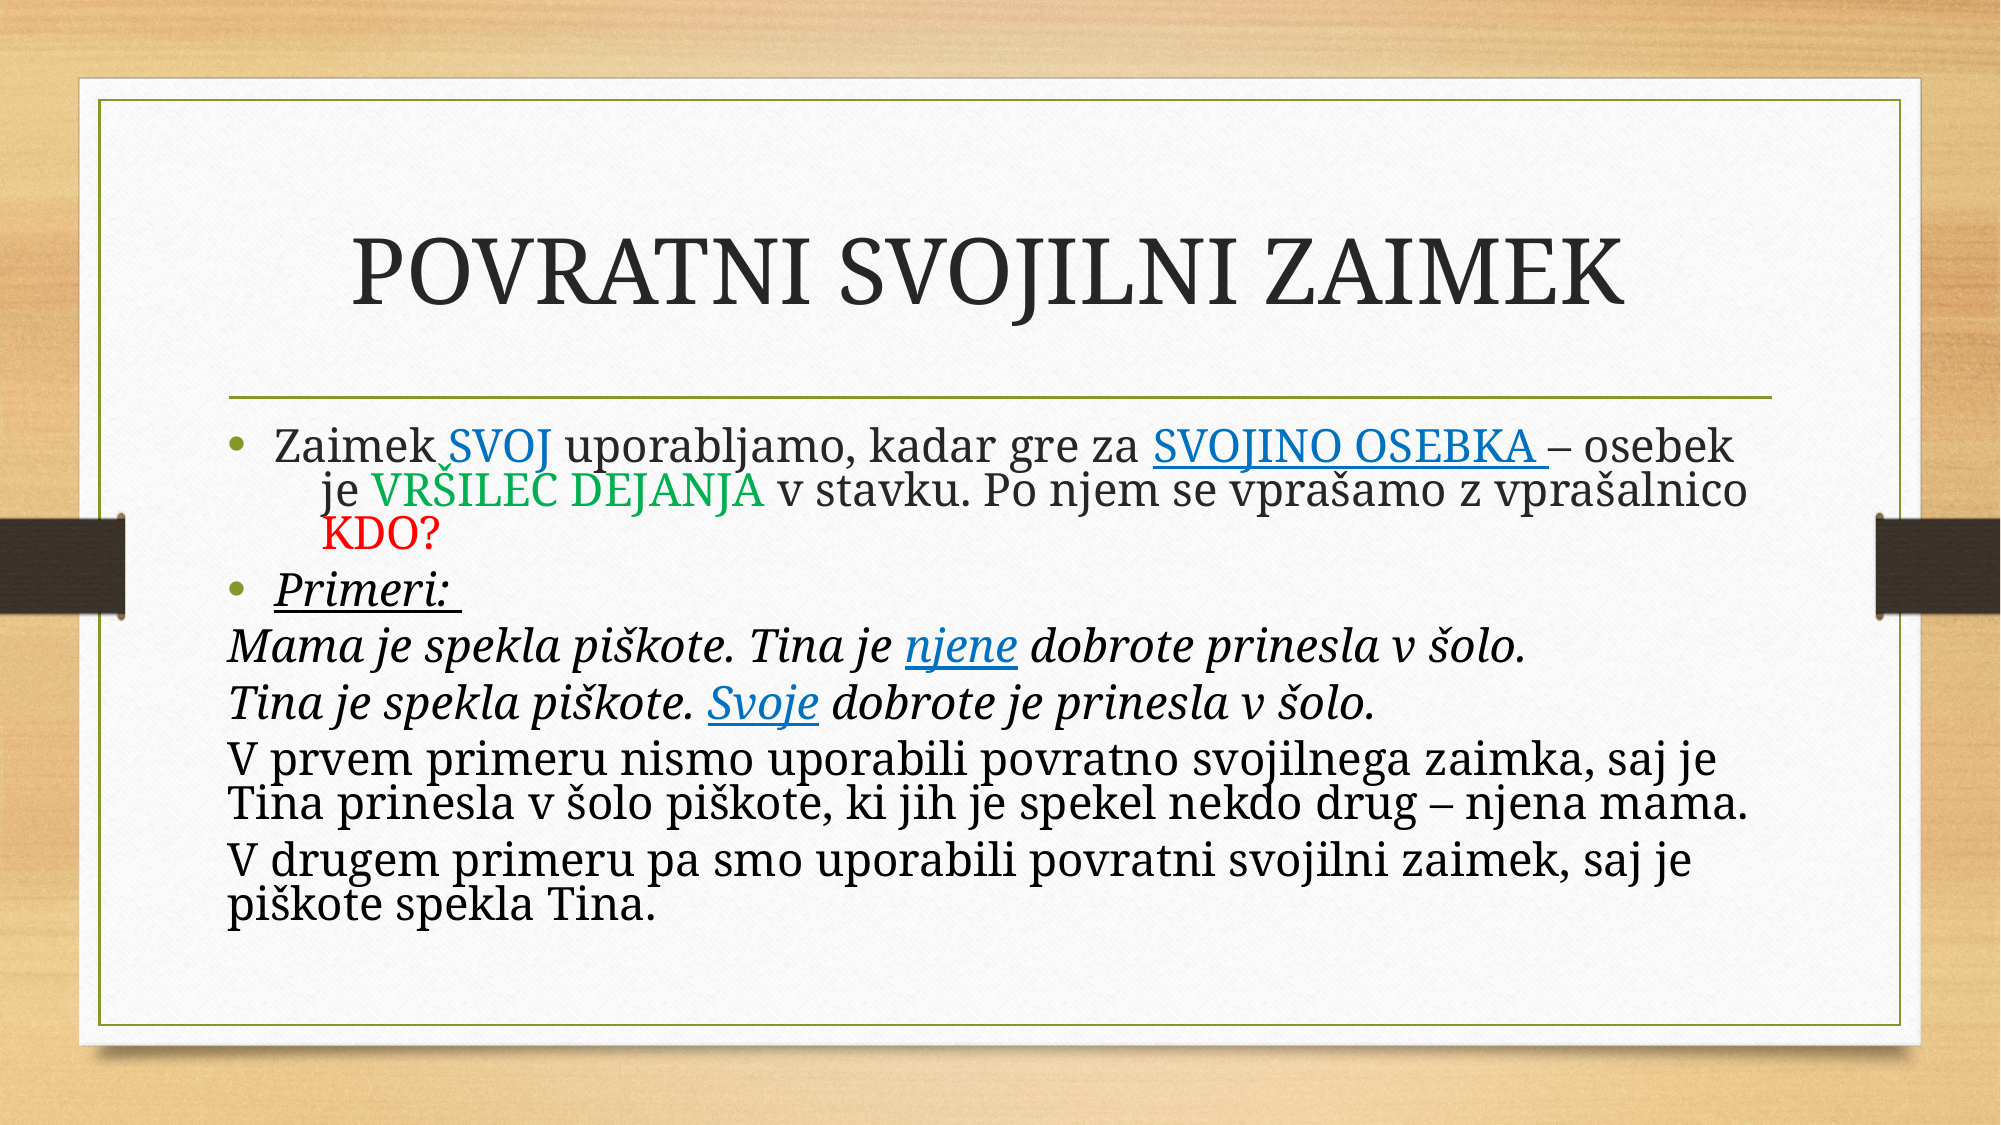

# POVRATNI SVOJILNI ZAIMEK
Zaimek SVOJ uporabljamo, kadar gre za SVOJINO OSEBKA – osebek je VRŠILEC DEJANJA v stavku. Po njem se vprašamo z vprašalnico KDO?
Primeri:
Mama je spekla piškote. Tina je njene dobrote prinesla v šolo.
Tina je spekla piškote. Svoje dobrote je prinesla v šolo.
V prvem primeru nismo uporabili povratno svojilnega zaimka, saj je Tina prinesla v šolo piškote, ki jih je spekel nekdo drug – njena mama.
V drugem primeru pa smo uporabili povratni svojilni zaimek, saj je piškote spekla Tina.